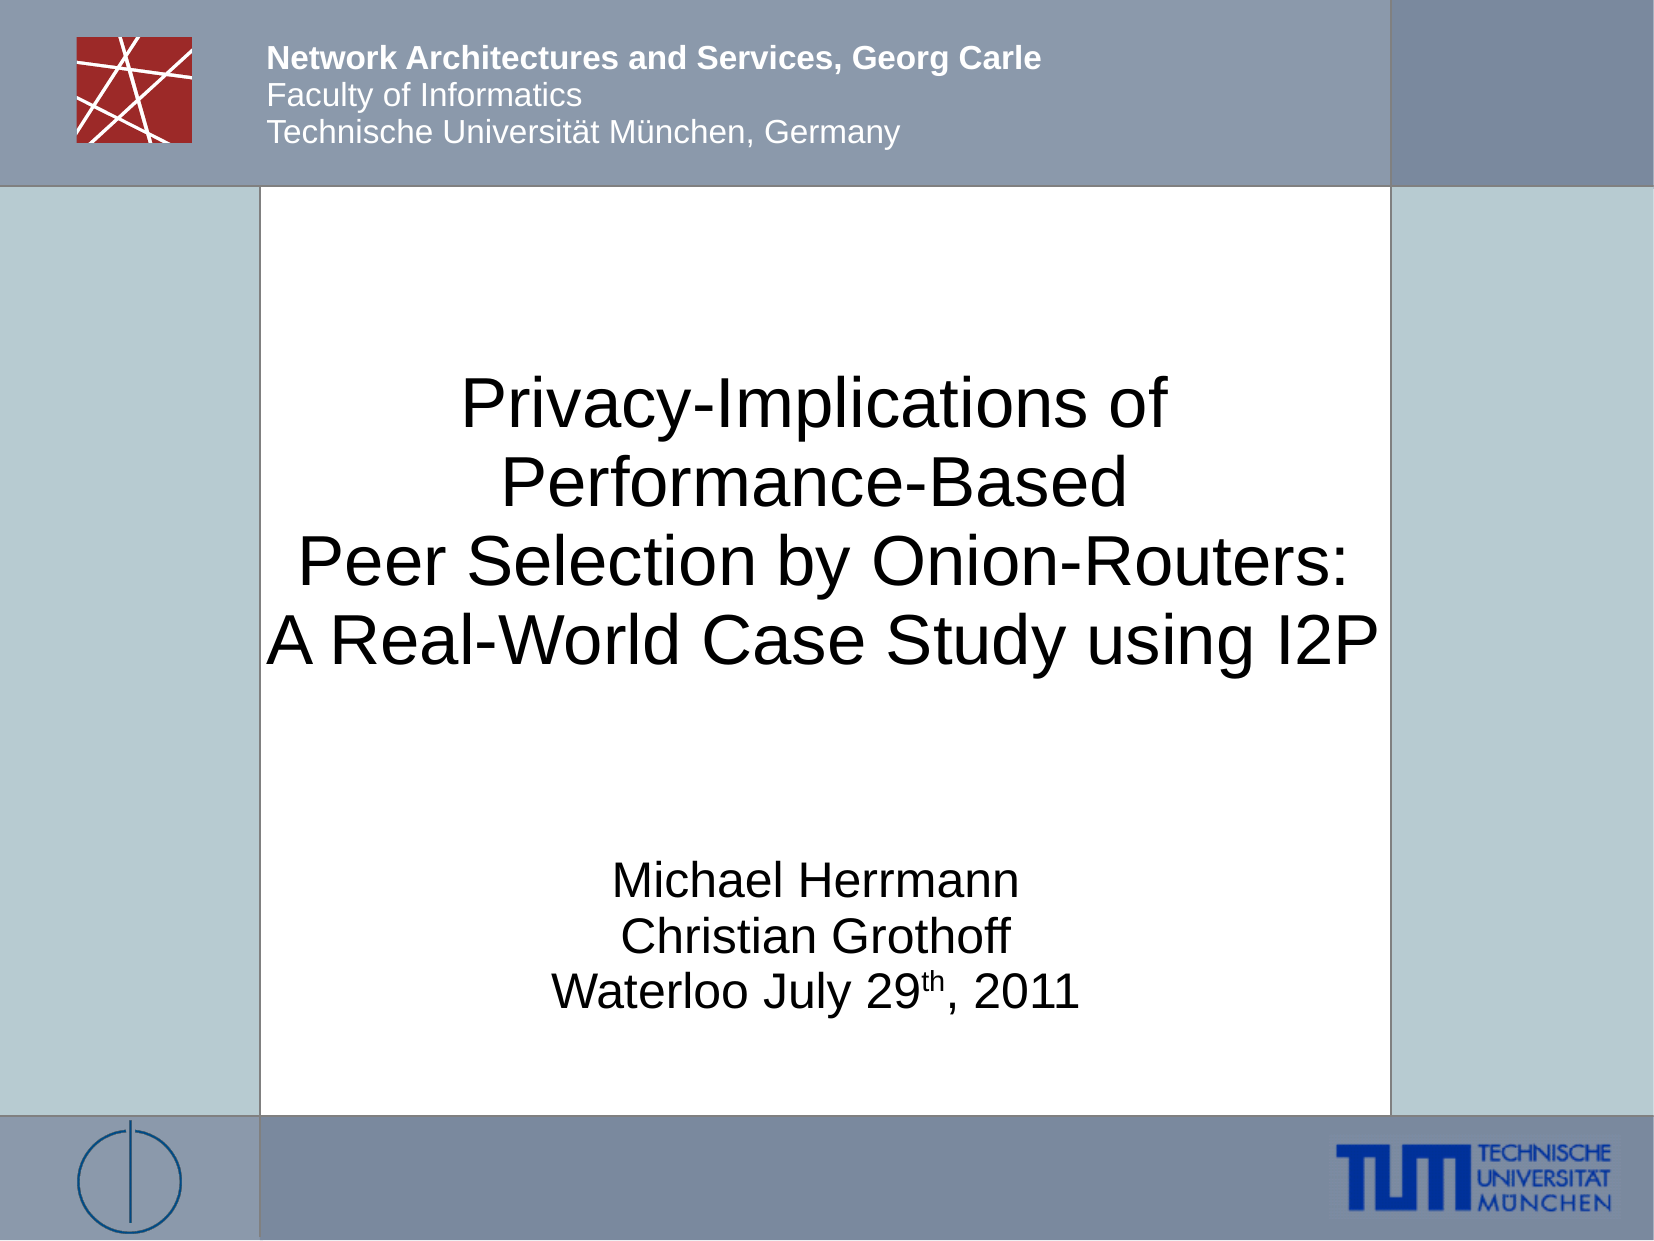

# Privacy-Implications of Performance-Based Peer Selection by Onion-Routers: A Real-World Case Study using I2P
Michael Herrmann
Christian Grothoff
Waterloo July 29th, 2011